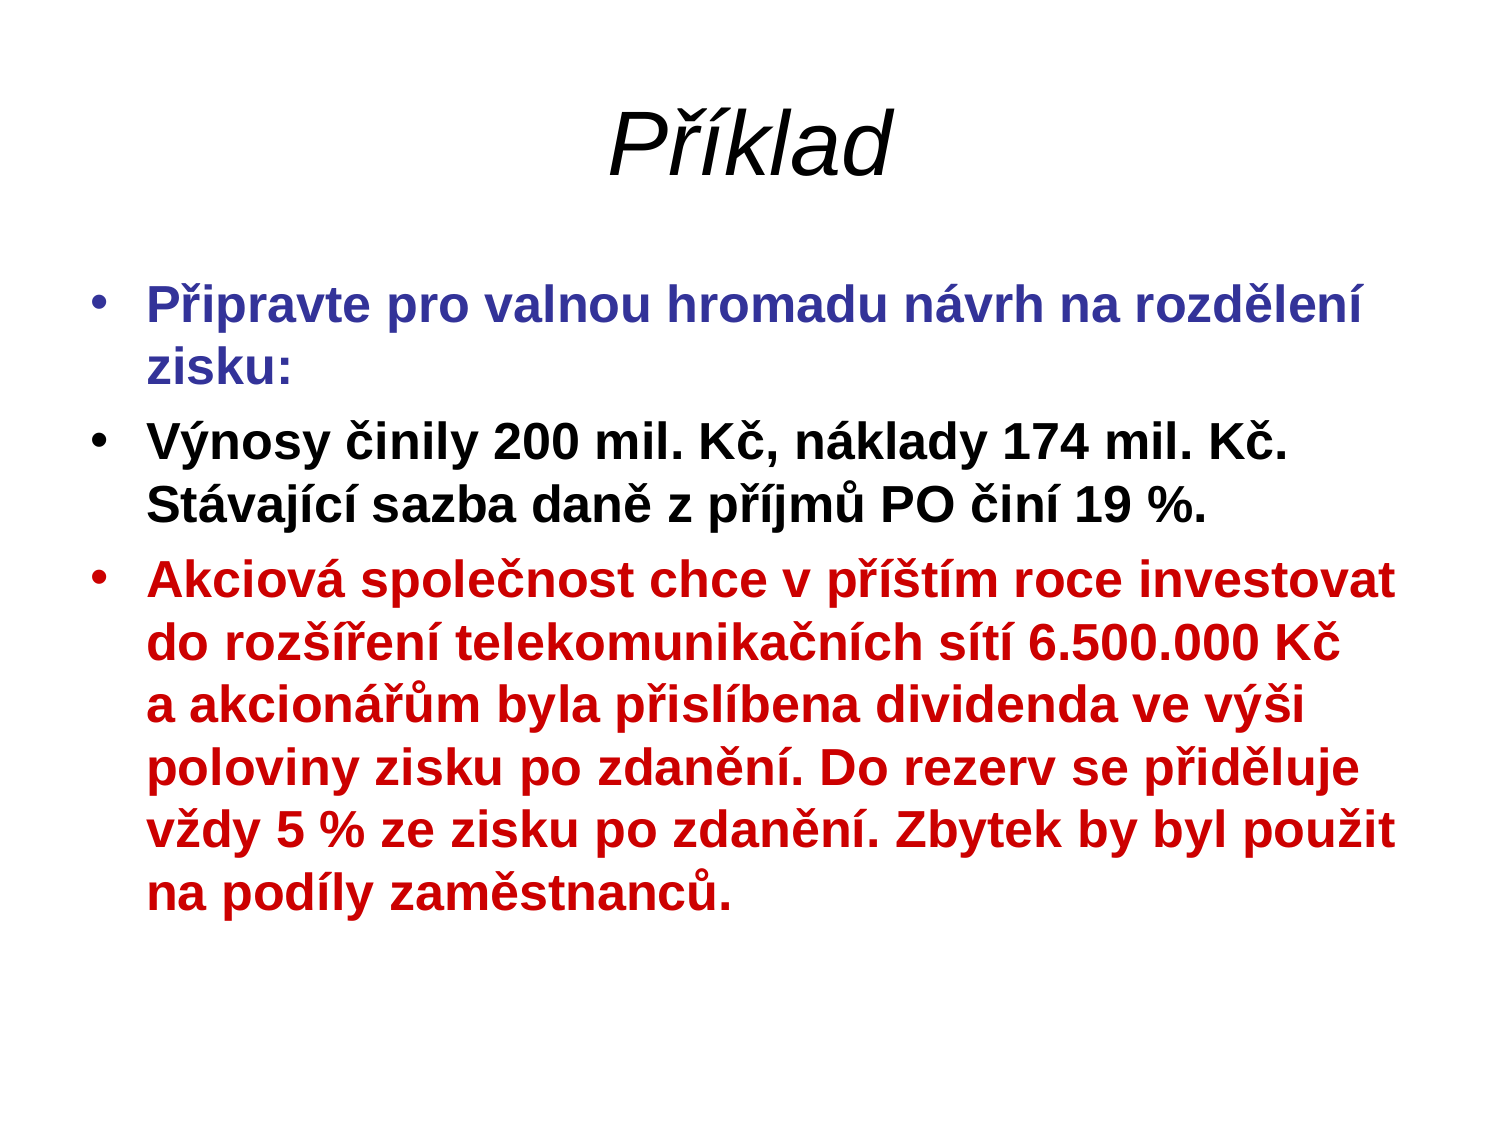

# Příklad
Připravte pro valnou hromadu návrh na rozdělení zisku:
Výnosy činily 200 mil. Kč, náklady 174 mil. Kč. Stávající sazba daně z příjmů PO činí 19 %.
Akciová společnost chce v příštím roce investovat do rozšíření telekomunikačních sítí 6.500.000 Kč
a akcionářům byla přislíbena dividenda ve výši poloviny zisku po zdanění. Do rezerv se přiděluje vždy 5 % ze zisku po zdanění. Zbytek by byl použit na podíly zaměstnanců.